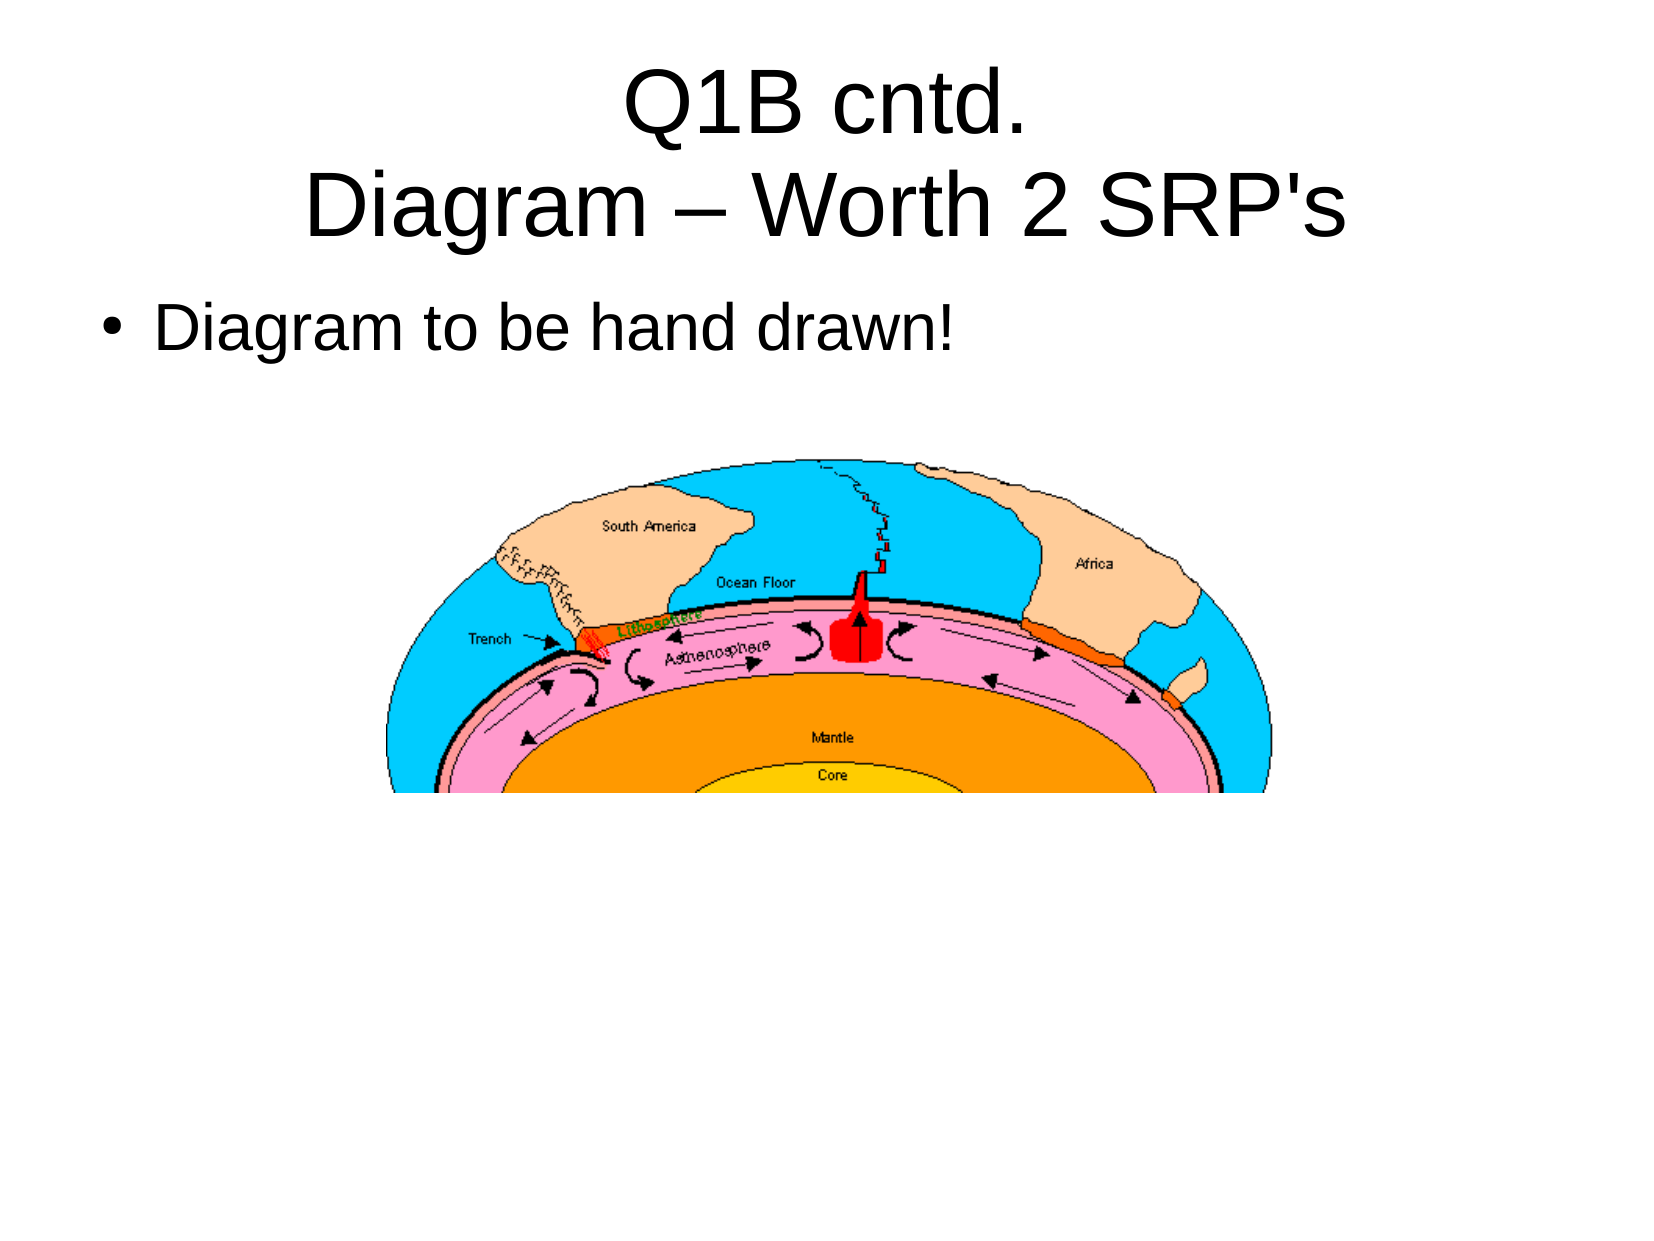

# Q1B cntd. Diagram – Worth 2 SRP's
Diagram to be hand drawn!